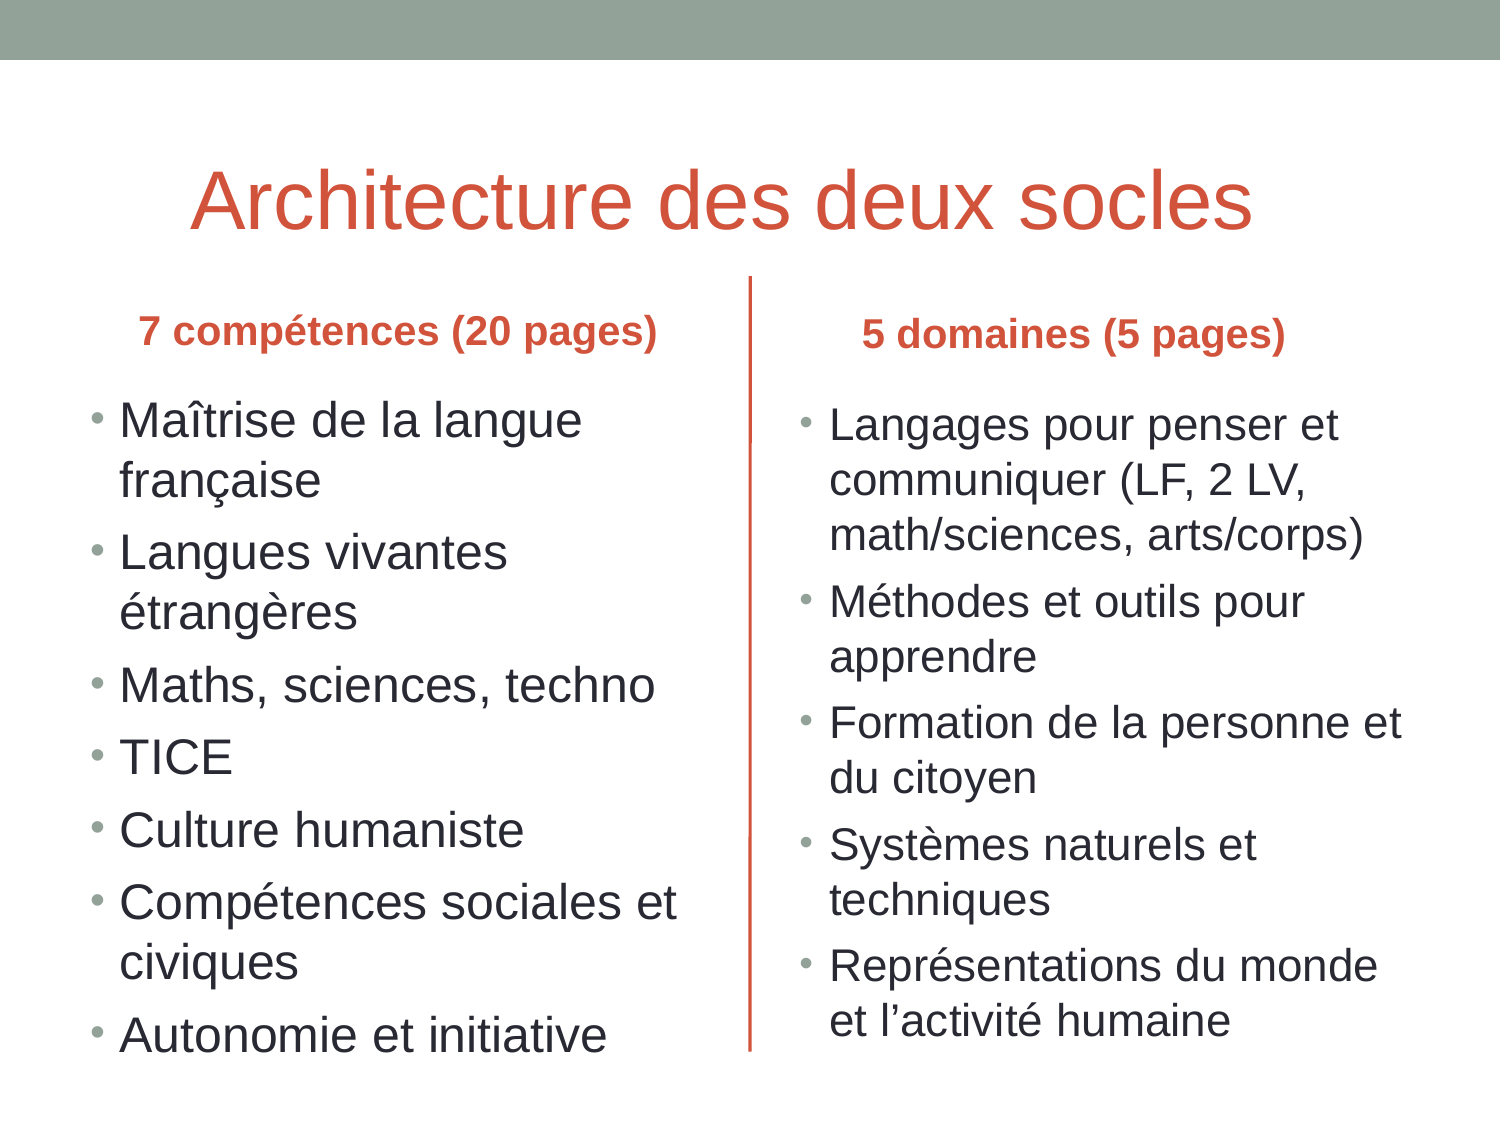

# Architecture des deux socles
7 compétences (20 pages)
5 domaines (5 pages)
Maîtrise de la langue française
Langues vivantes étrangères
Maths, sciences, techno
TICE
Culture humaniste
Compétences sociales et civiques
Autonomie et initiative
Langages pour penser et communiquer (LF, 2 LV, math/sciences, arts/corps)
Méthodes et outils pour apprendre
Formation de la personne et du citoyen
Systèmes naturels et techniques
Représentations du monde et l’activité humaine